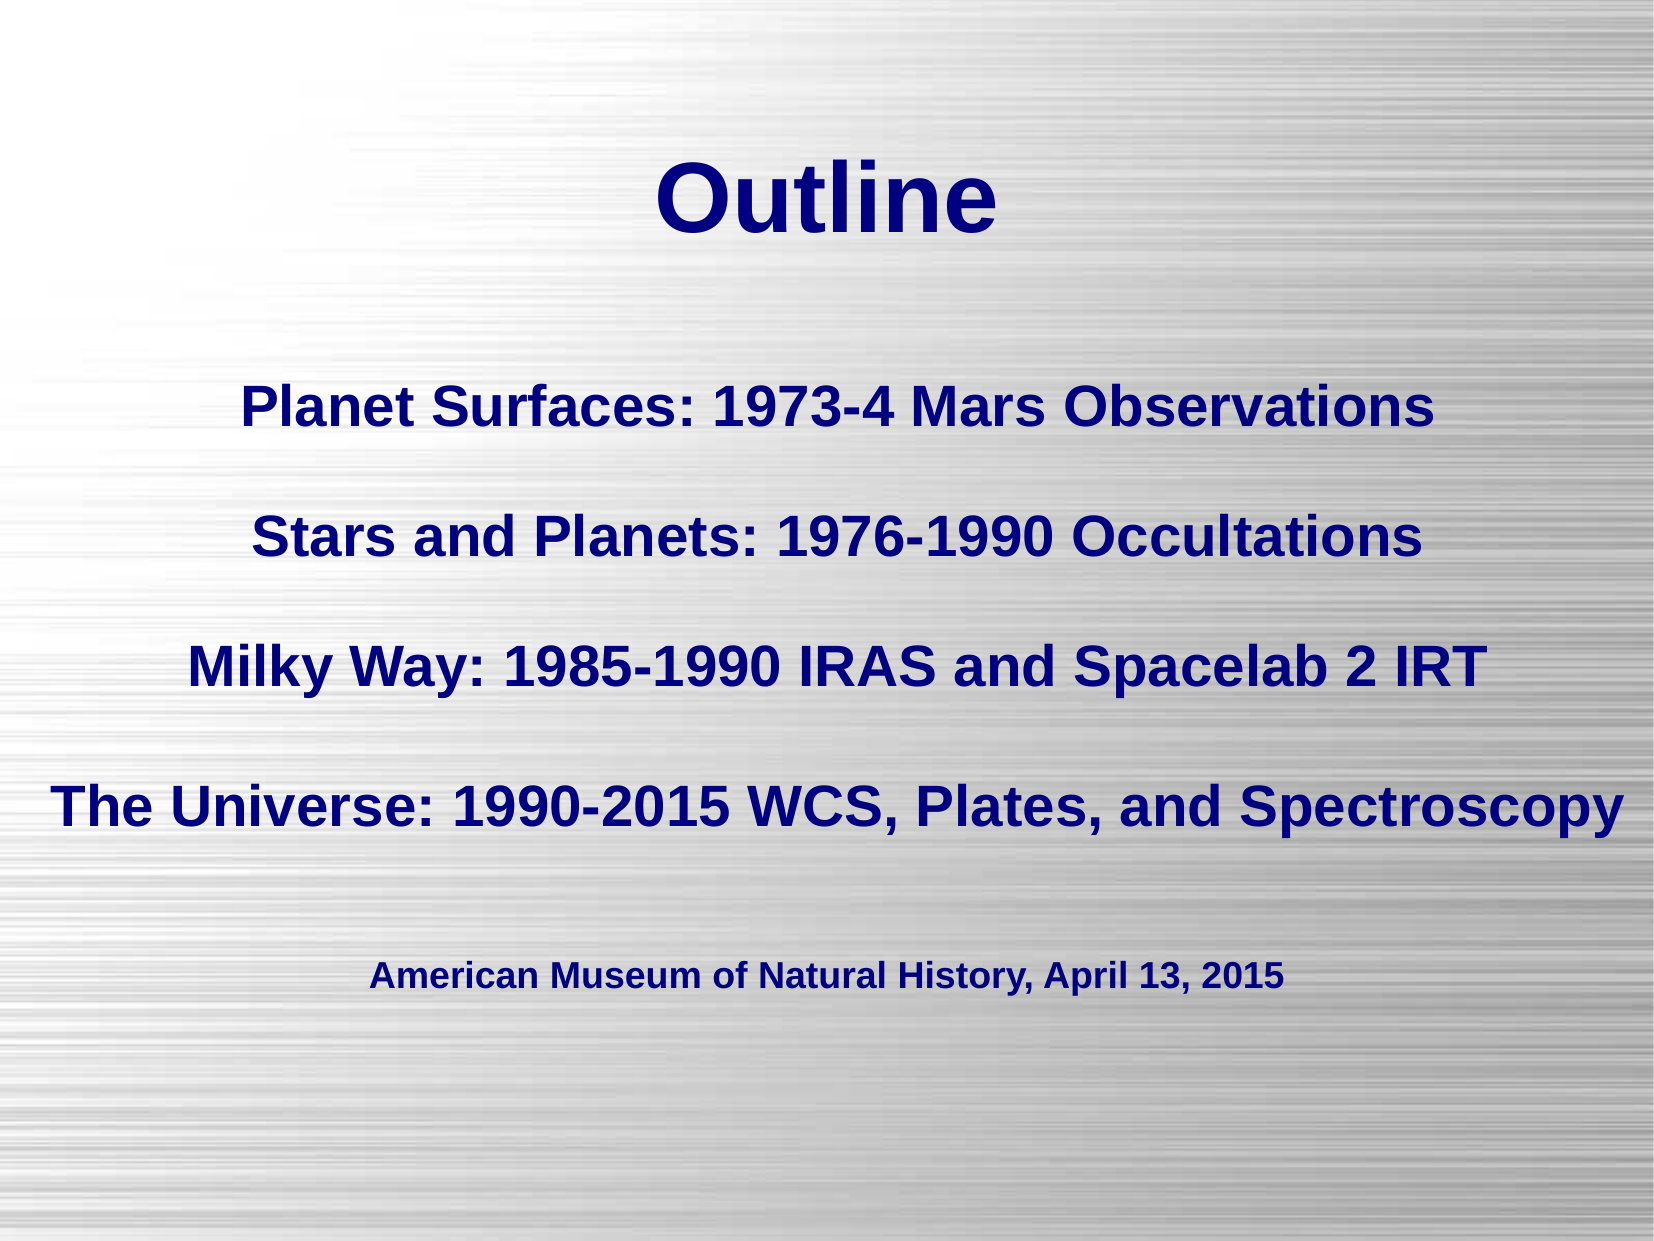

Outline
Planet Surfaces: 1973-4 Mars Observations
Stars and Planets: 1976-1990 Occultations
Milky Way: 1985-1990 IRAS and Spacelab 2 IRT
The Universe: 1990-2015 WCS, Plates, and Spectroscopy
American Museum of Natural History, April 13, 2015